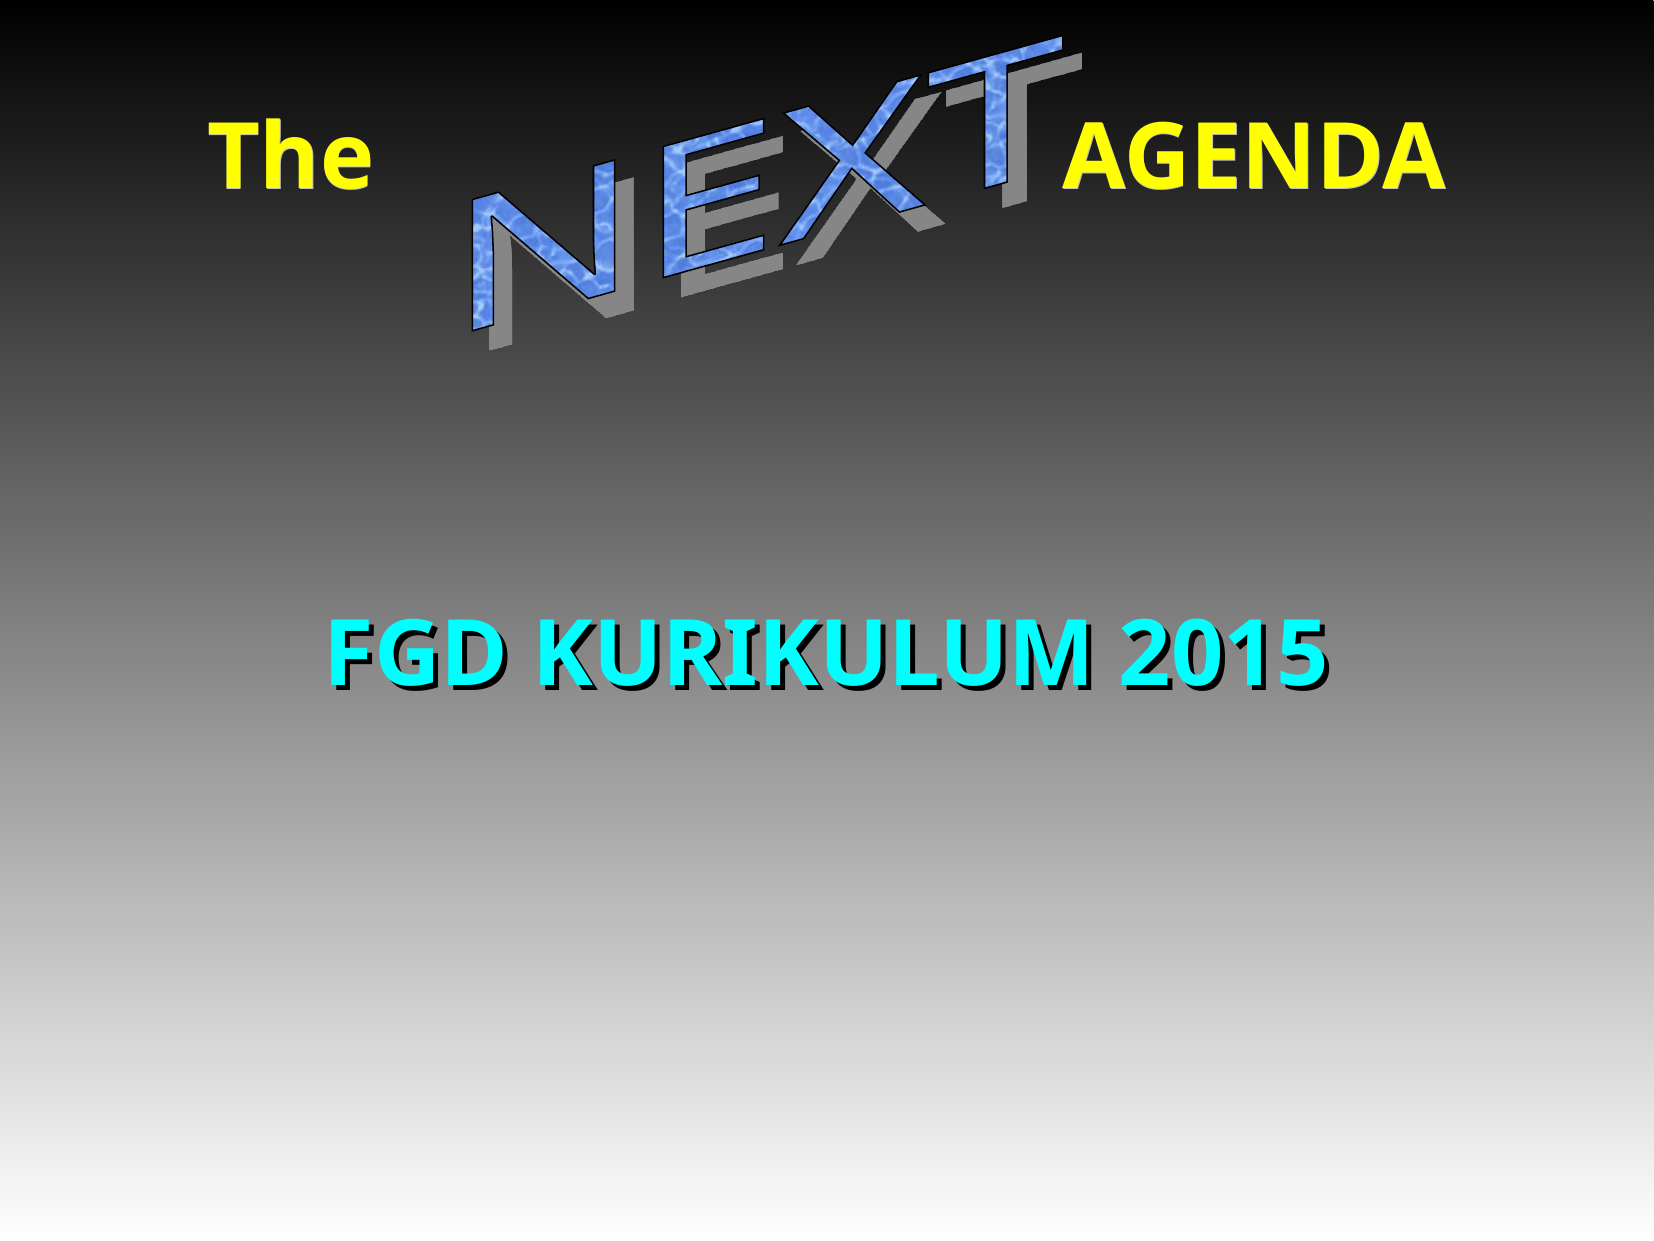

NEXT
# The AGENDA
FGD KURIKULUM 2015